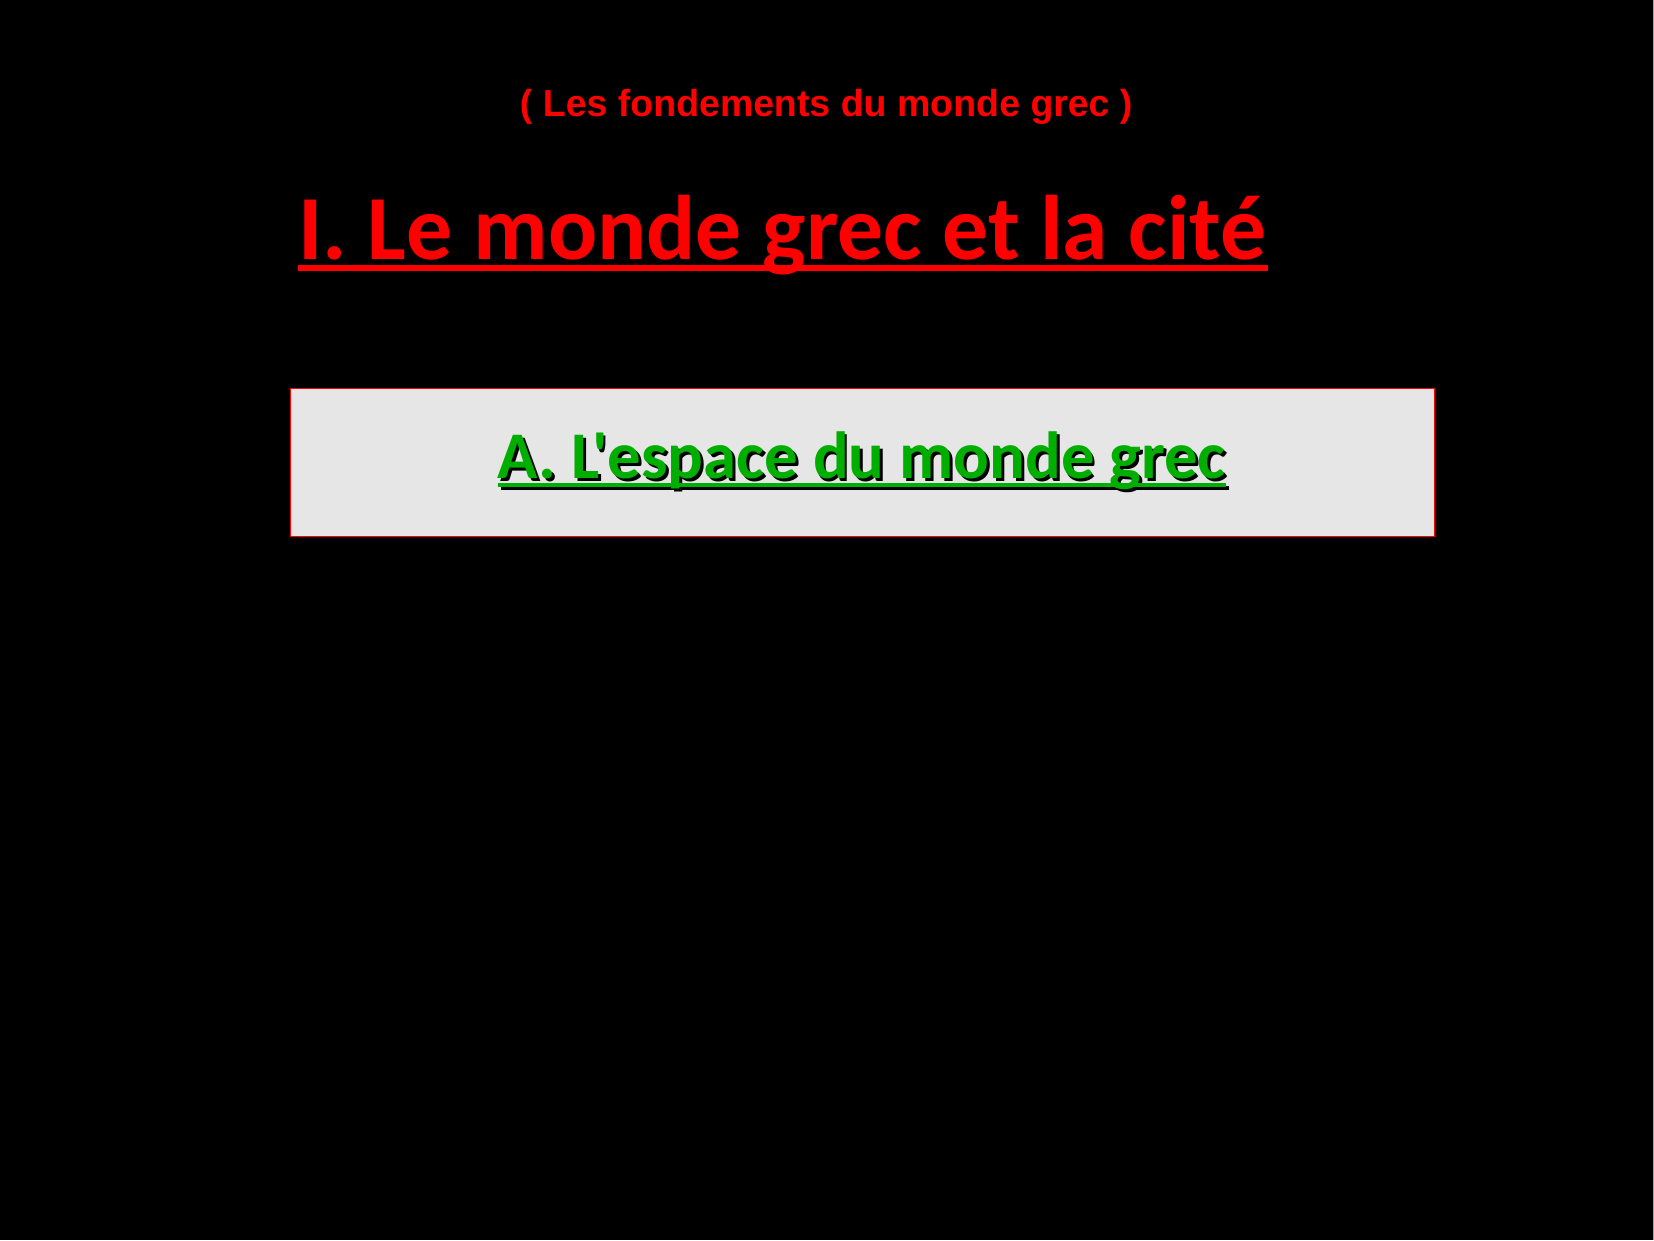

( Les fondements du monde grec )
I. Le monde grec et la cité
A. L'espace du monde grec